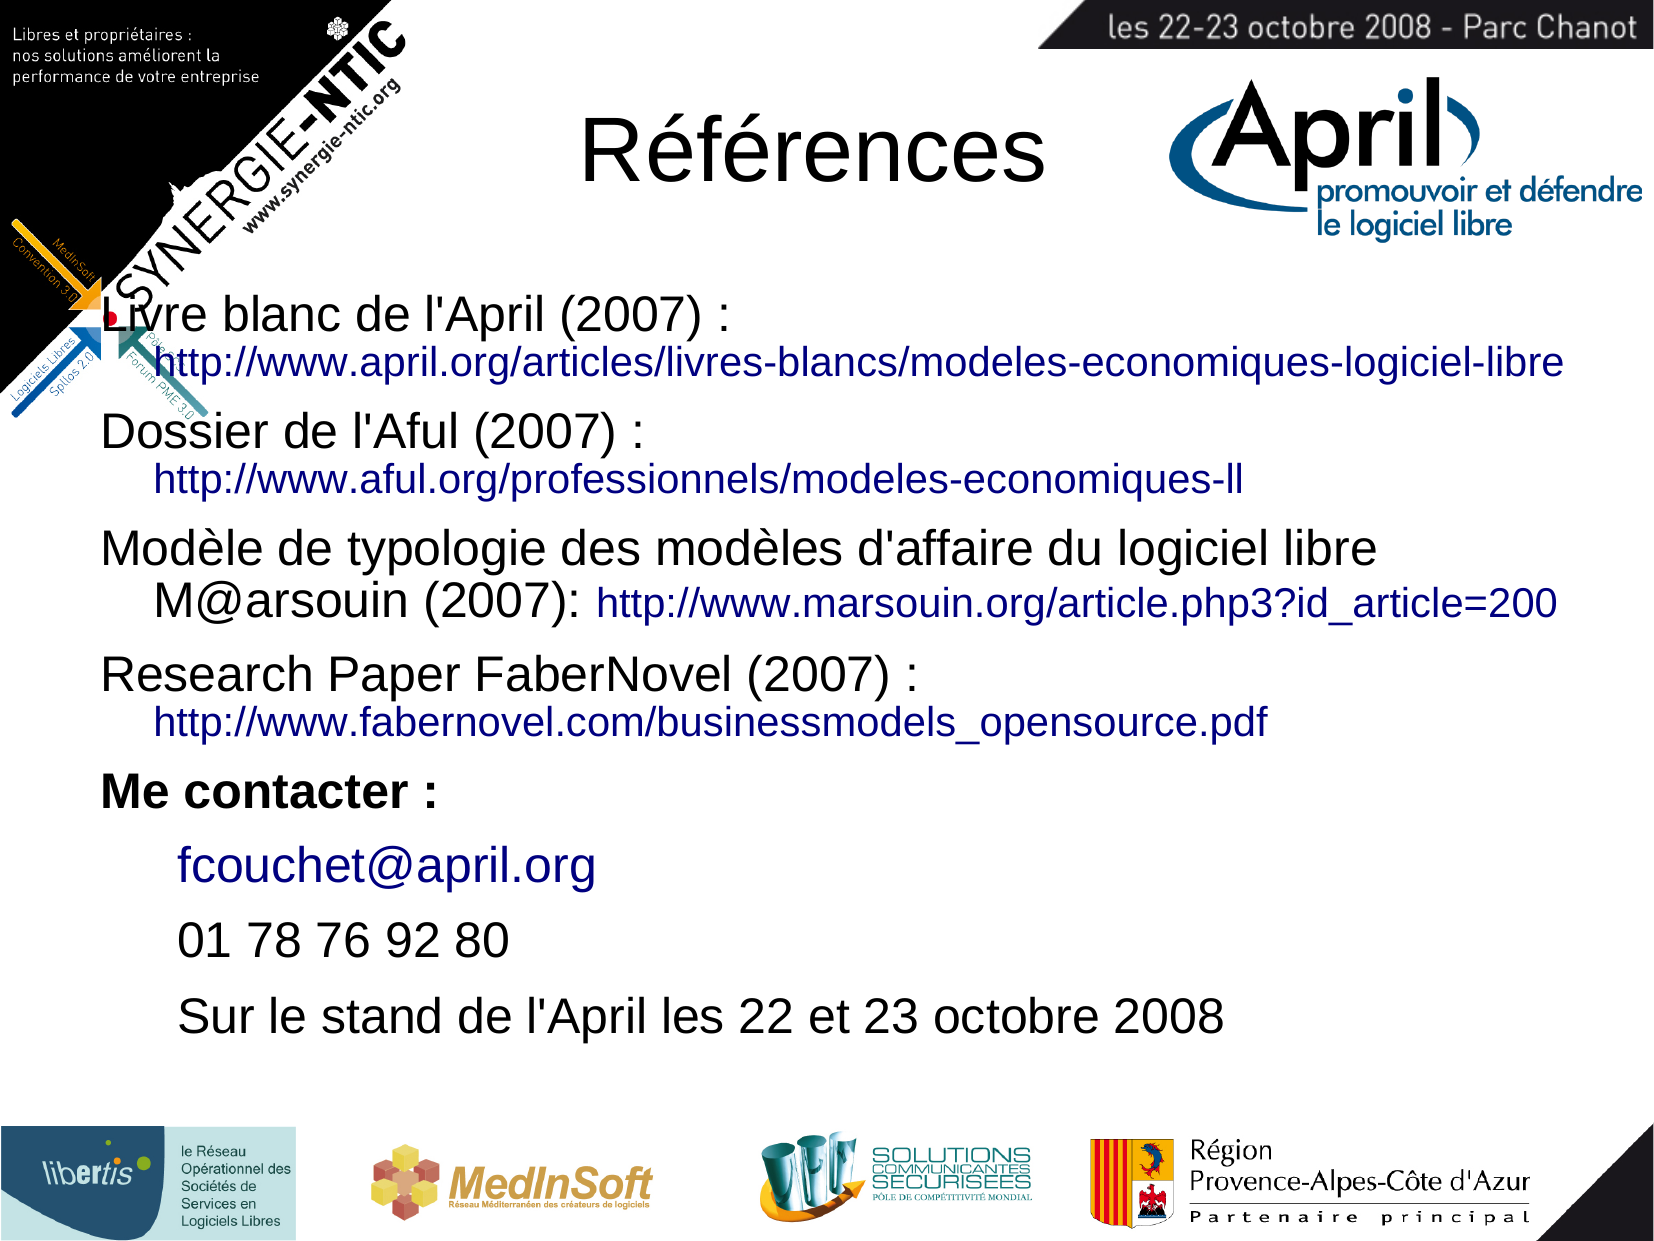

# Références
Livre blanc de l'April (2007) : http://www.april.org/articles/livres-blancs/modeles-economiques-logiciel-libre
Dossier de l'Aful (2007) : http://www.aful.org/professionnels/modeles-economiques-ll
Modèle de typologie des modèles d'affaire du logiciel libre M@arsouin (2007): http://www.marsouin.org/article.php3?id_article=200
Research Paper FaberNovel (2007) : http://www.fabernovel.com/businessmodels_opensource.pdf
Me contacter :
fcouchet@april.org
01 78 76 92 80
Sur le stand de l'April les 22 et 23 octobre 2008